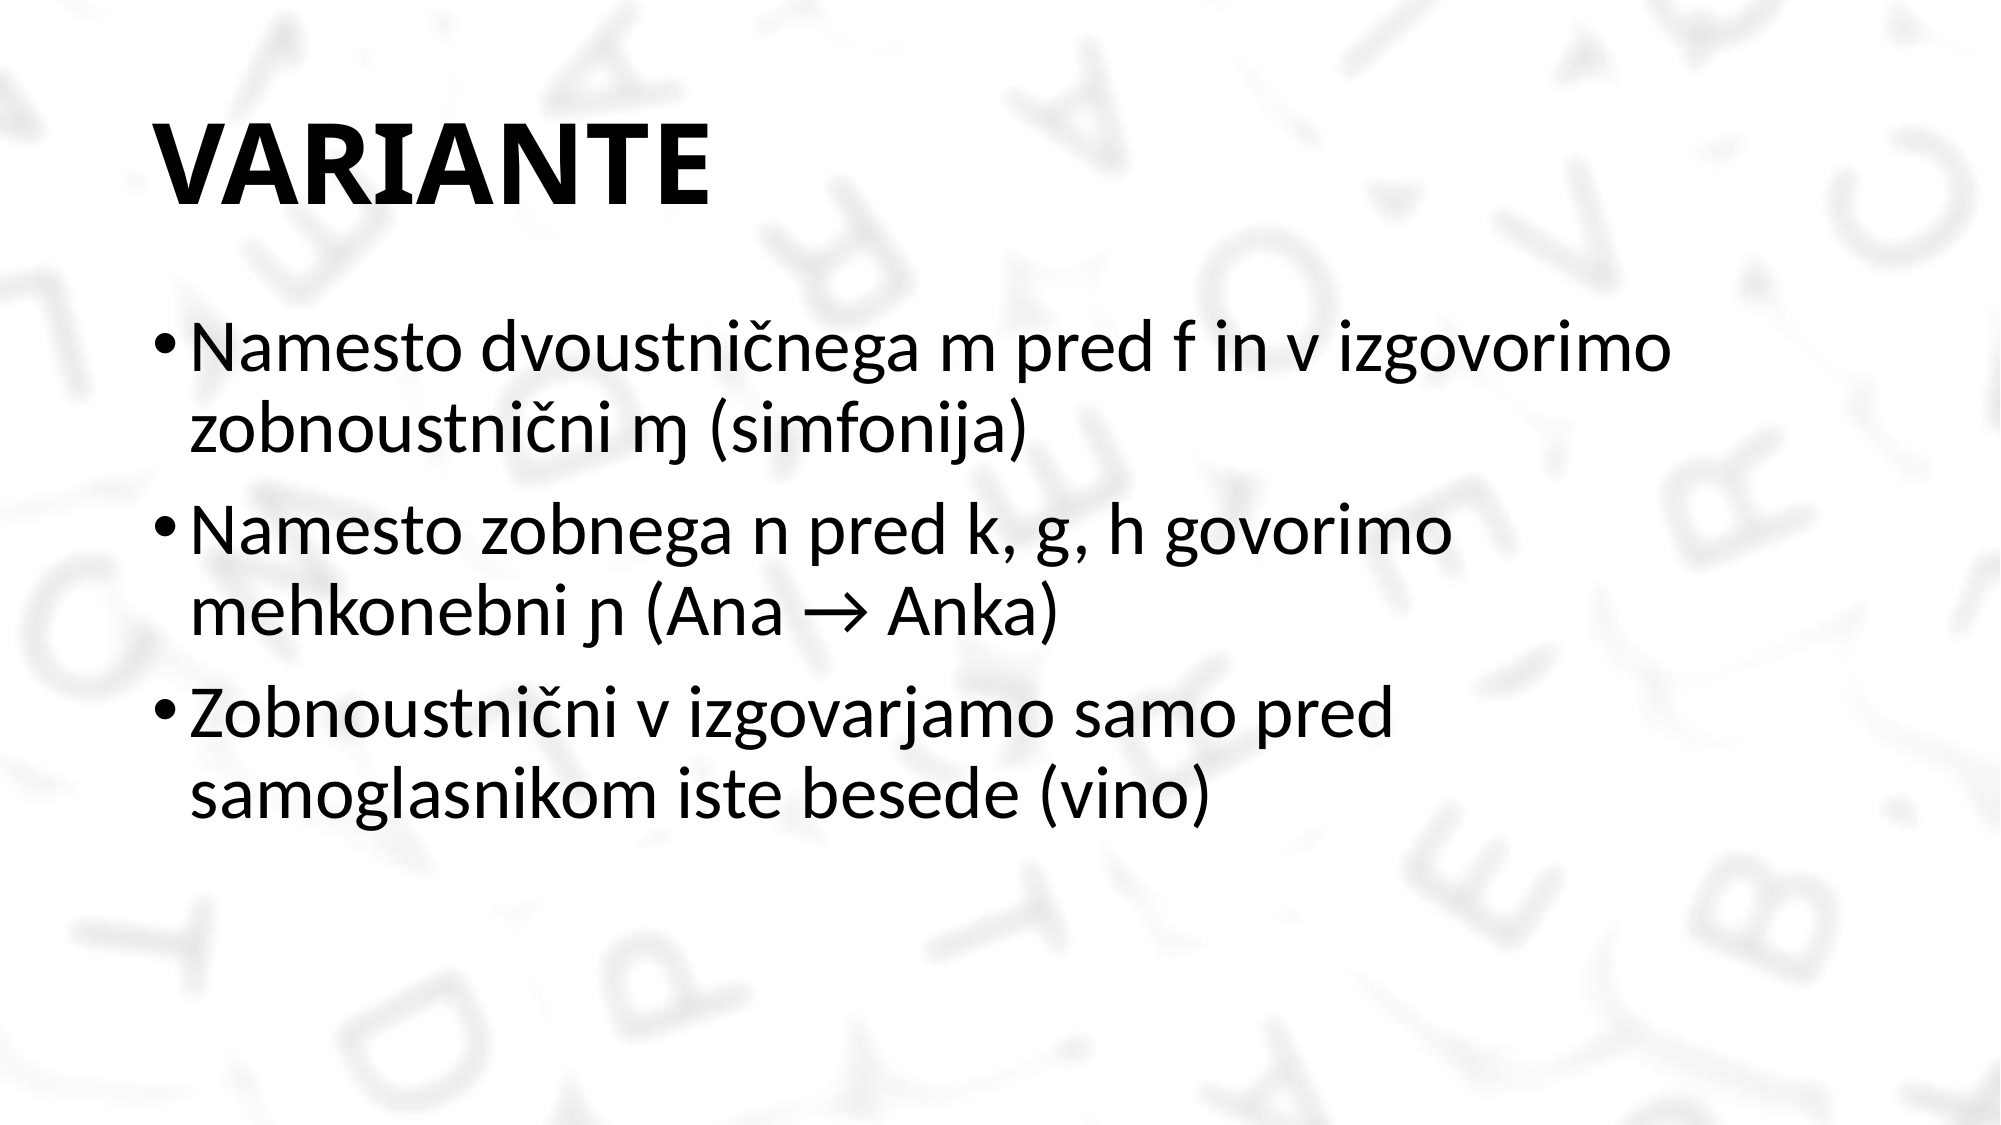

# VARIANTE
Namesto dvoustničnega m pred f in v izgovorimo zobnoustnični ɱ (simfonija)
Namesto zobnega n pred k, g, h govorimo mehkonebni ɲ (Ana → Anka)
Zobnoustnični v izgovarjamo samo pred samoglasnikom iste besede (vino)